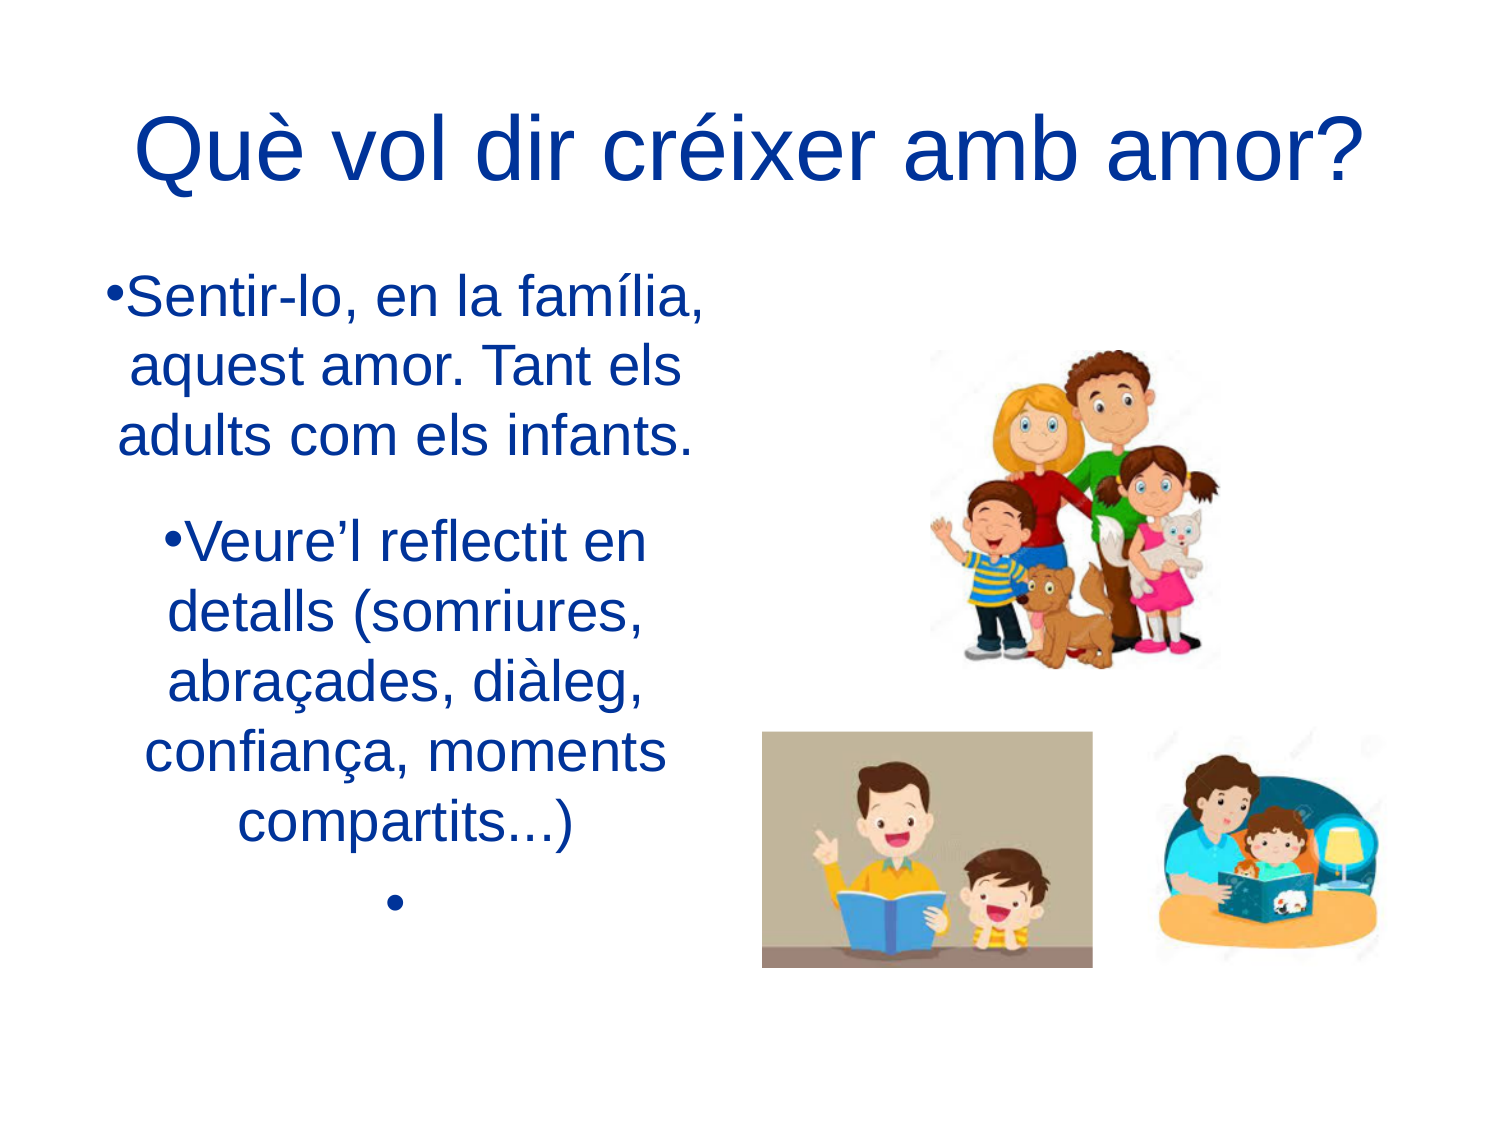

# Què vol dir créixer amb amor?
Sentir-lo, en la família, aquest amor. Tant els adults com els infants.
Veure’l reflectit en detalls (somriures, abraçades, diàleg, confiança, moments compartits...)